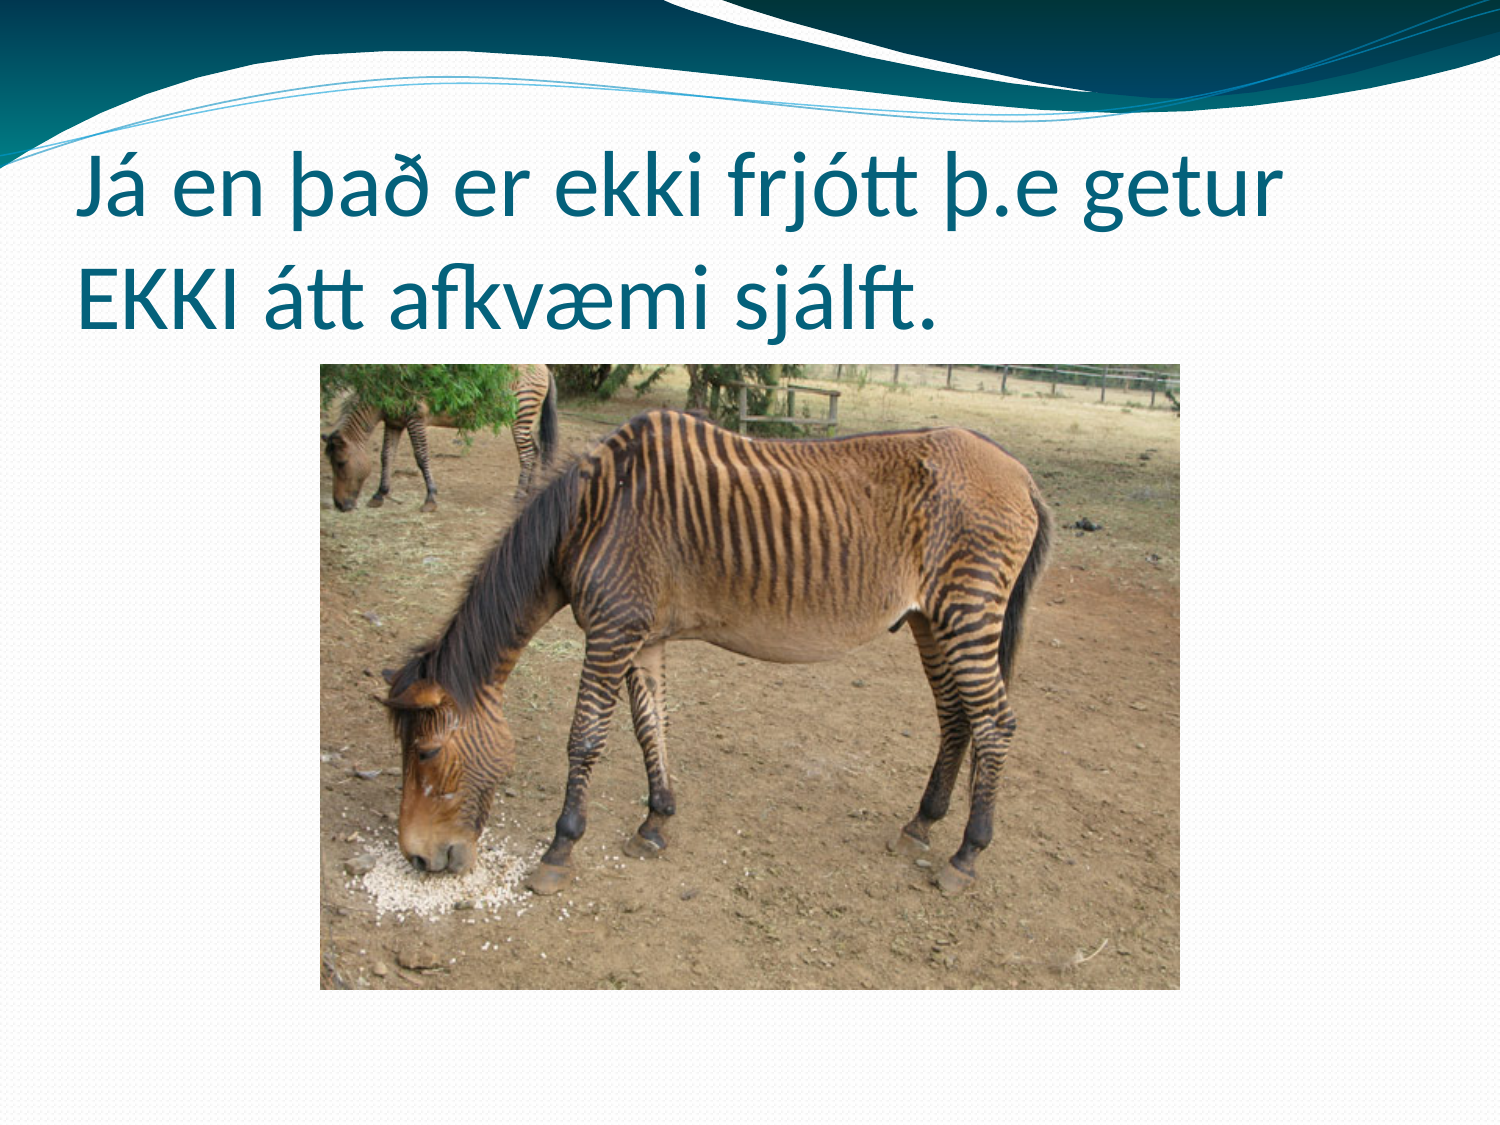

# Já en það er ekki frjótt þ.e getur EKKI átt afkvæmi sjálft.